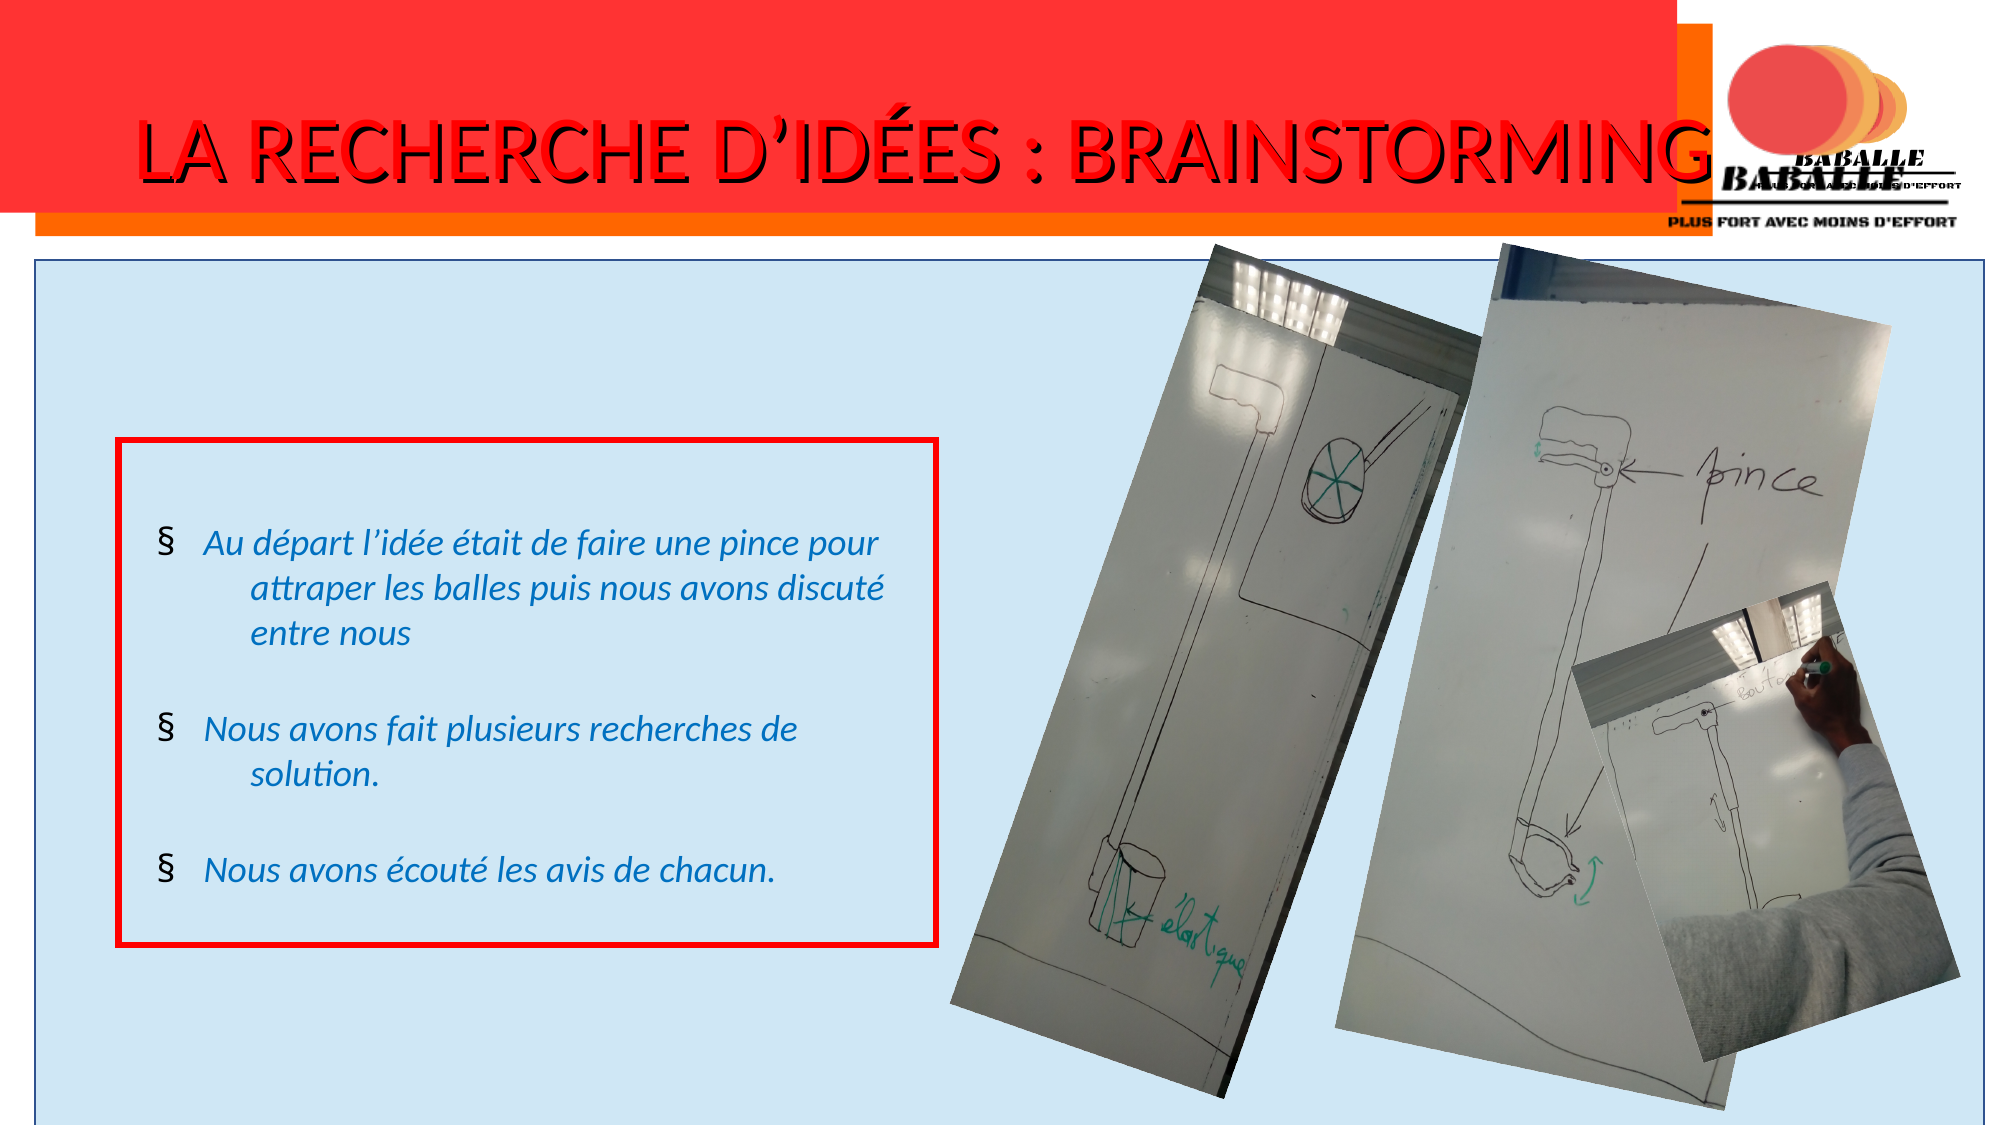

LA RECHERCHE D’IDÉES : BRAINSTORMING
Au départ l’idée était de faire une pince pour attraper les balles puis nous avons discuté entre nous
Nous avons fait plusieurs recherches de solution.
Nous avons écouté les avis de chacun.